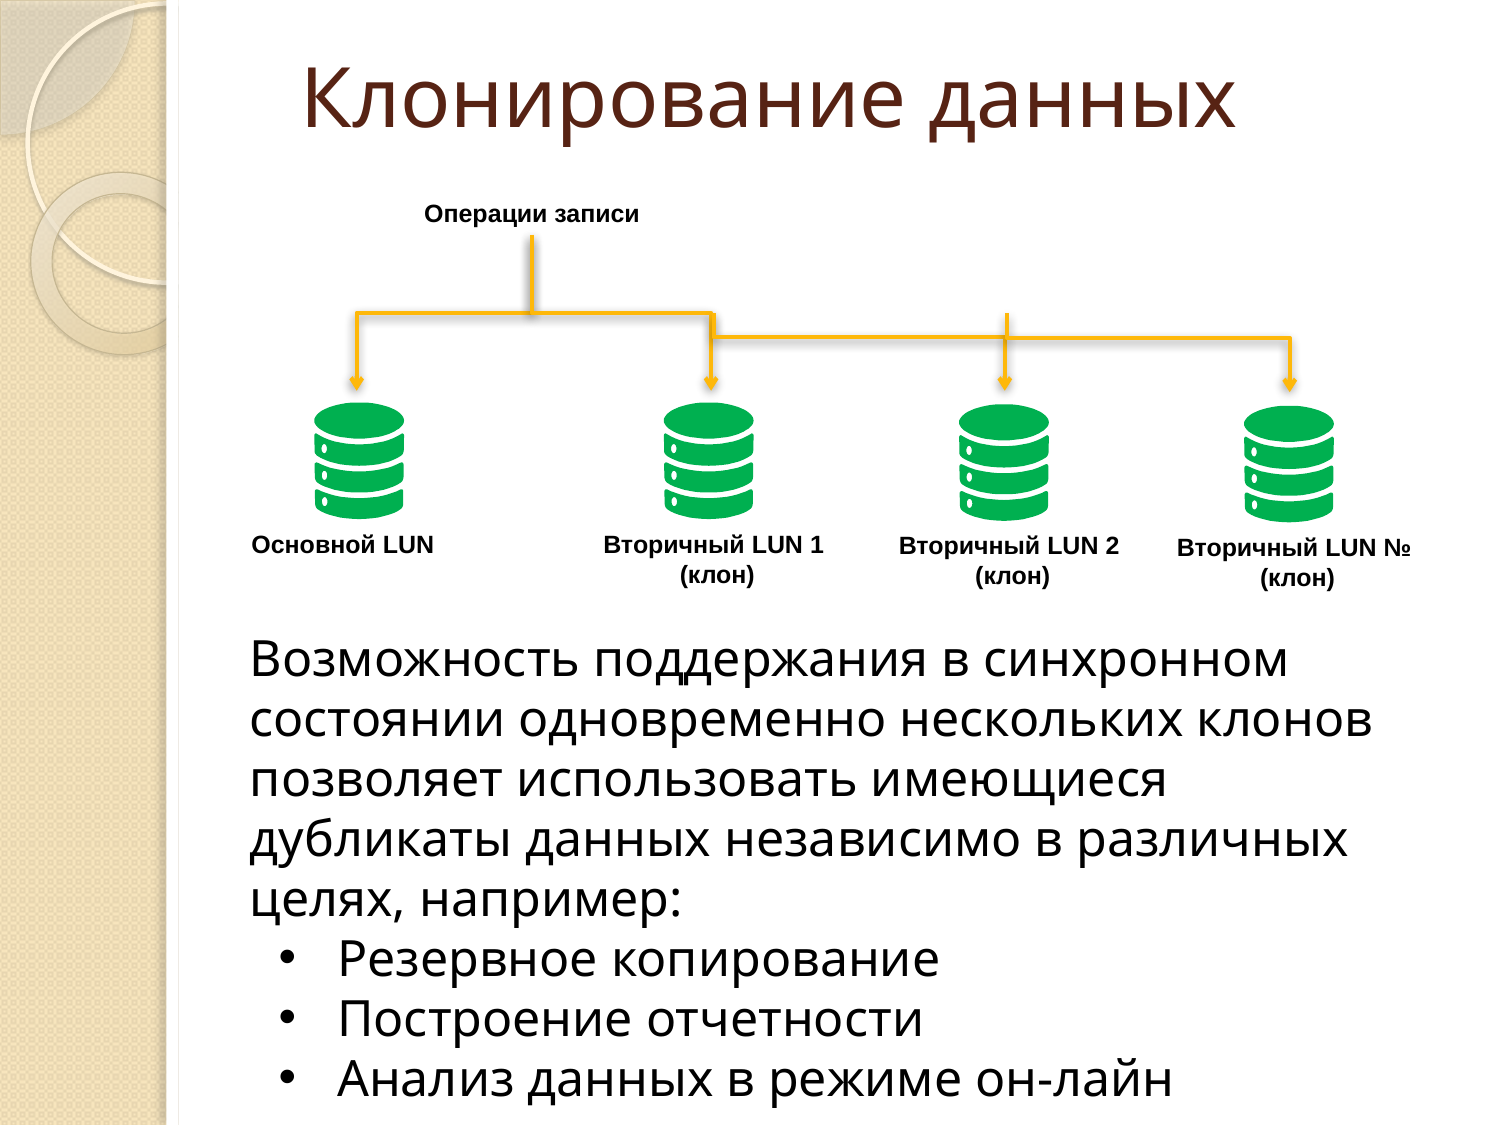

# Клонирование данных
Операции записи
Основной LUN
Вторичный LUN 1 (клон)
Вторичный LUN 2 (клон)
Вторичный LUN № (клон)
Возможность поддержания в синхронном состоянии одновременно нескольких клонов позволяет использовать имеющиеся дубликаты данных независимо в различных целях, например:
Резервное копирование
Построение отчетности
Анализ данных в режиме он-лайн